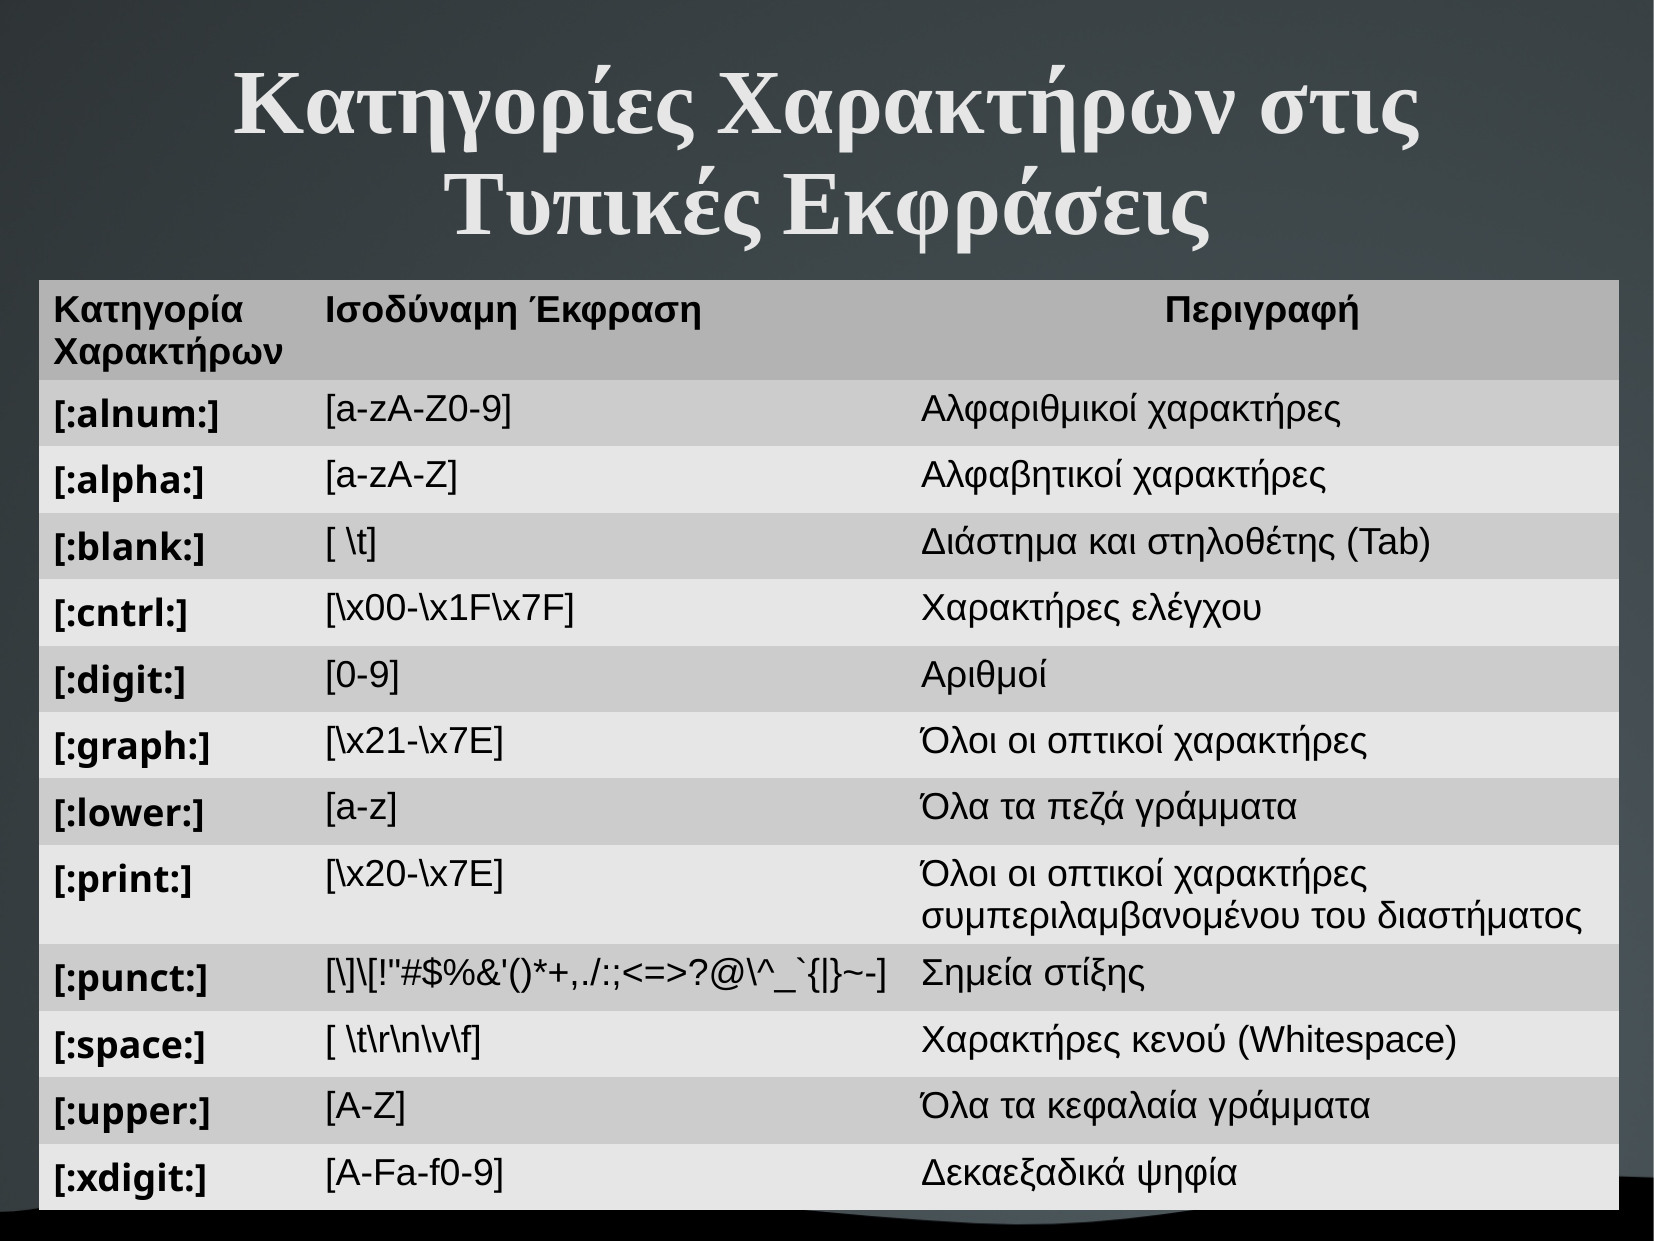

# Κατηγορίες Χαρακτήρων στις Τυπικές Εκφράσεις
| Κατηγορία Χαρακτήρων | Ισοδύναμη Έκφραση | Περιγραφή |
| --- | --- | --- |
| [:alnum:] | [a-zA-Z0-9] | Αλφαριθμικοί χαρακτήρες |
| [:alpha:] | [a-zA-Z] | Αλφαβητικοί χαρακτήρες |
| [:blank:] | [ \t] | Διάστημα και στηλοθέτης (Tab) |
| [:cntrl:] | [\x00-\x1F\x7F] | Χαρακτήρες ελέγχου |
| [:digit:] | [0-9] | Αριθμοί |
| [:graph:] | [\x21-\x7E] | Όλοι οι οπτικοί χαρακτήρες |
| [:lower:] | [a-z] | Όλα τα πεζά γράμματα |
| [:print:] | [\x20-\x7E] | Όλοι οι οπτικοί χαρακτήρες συμπεριλαμβανομένου του διαστήματος |
| [:punct:] | [\]\[!"#$%&'()\*+,./:;<=>?@\^\_`{|}~-] | Σημεία στίξης |
| [:space:] | [ \t\r\n\v\f] | Χαρακτήρες κενού (Whitespace) |
| [:upper:] | [Α-Ζ] | Όλα τα κεφαλαία γράμματα |
| [:xdigit:] | [A-Fa-f0-9] | Δεκαεξαδικά ψηφία |